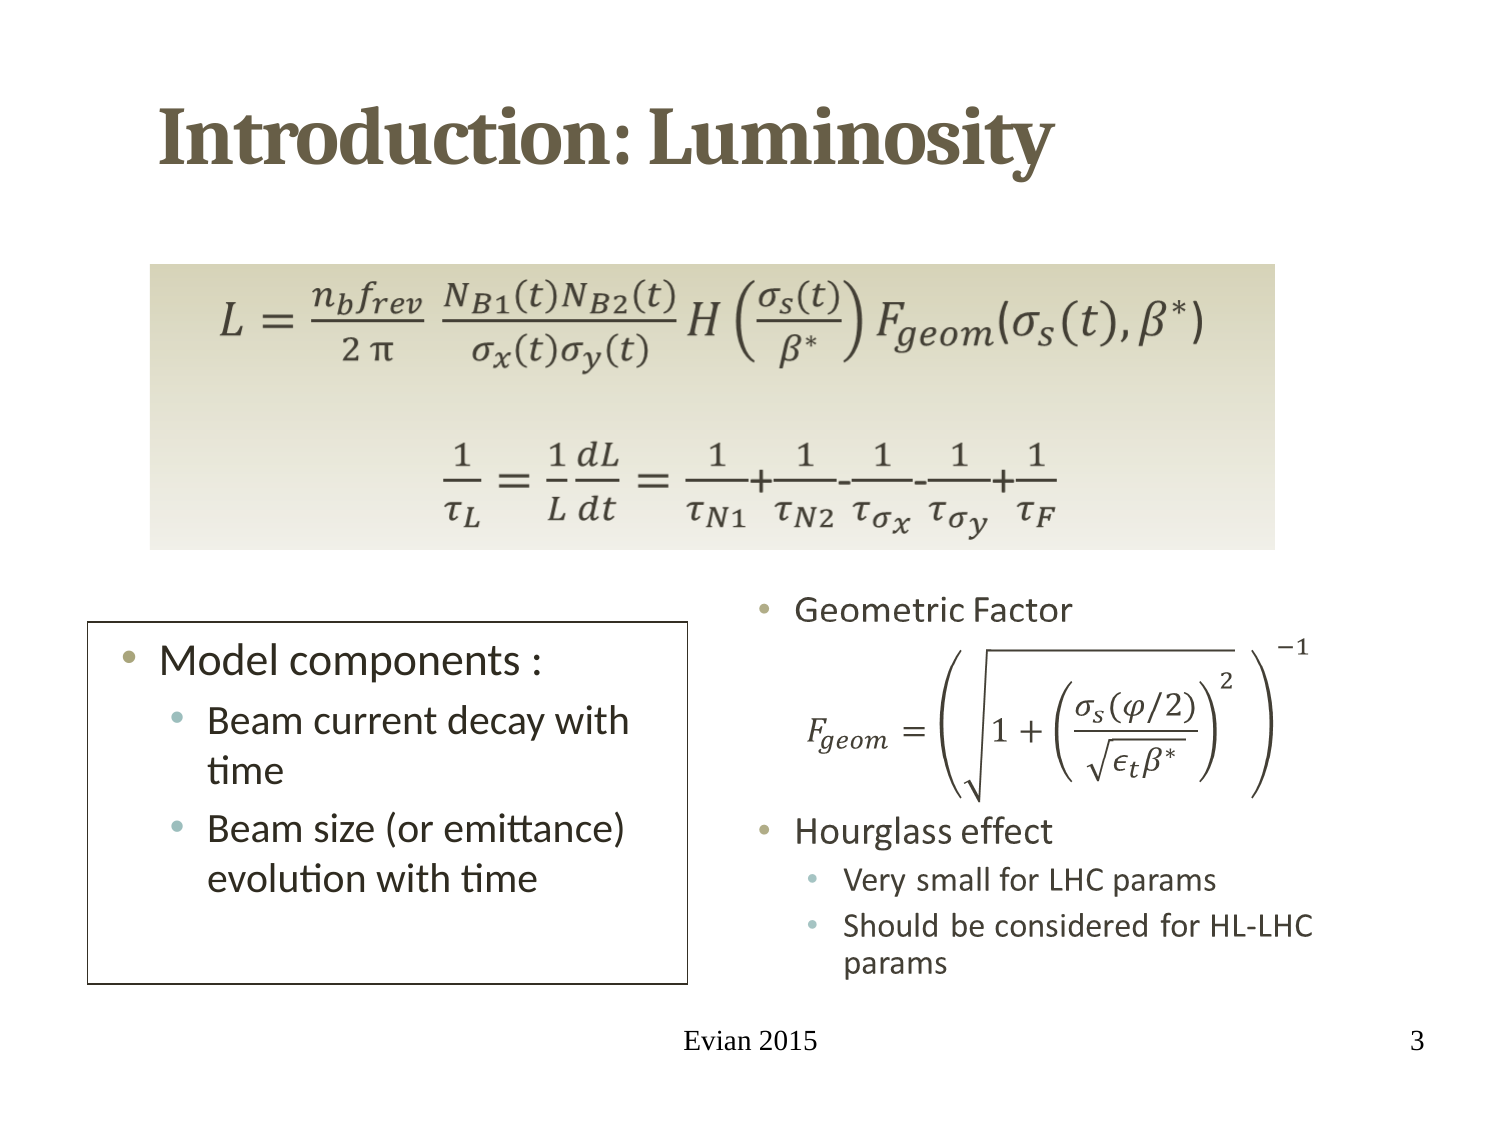

# Introduction: Luminosity
Model components :
Beam current decay with time
Beam size (or emittance) evolution with time
Evian 2015
3